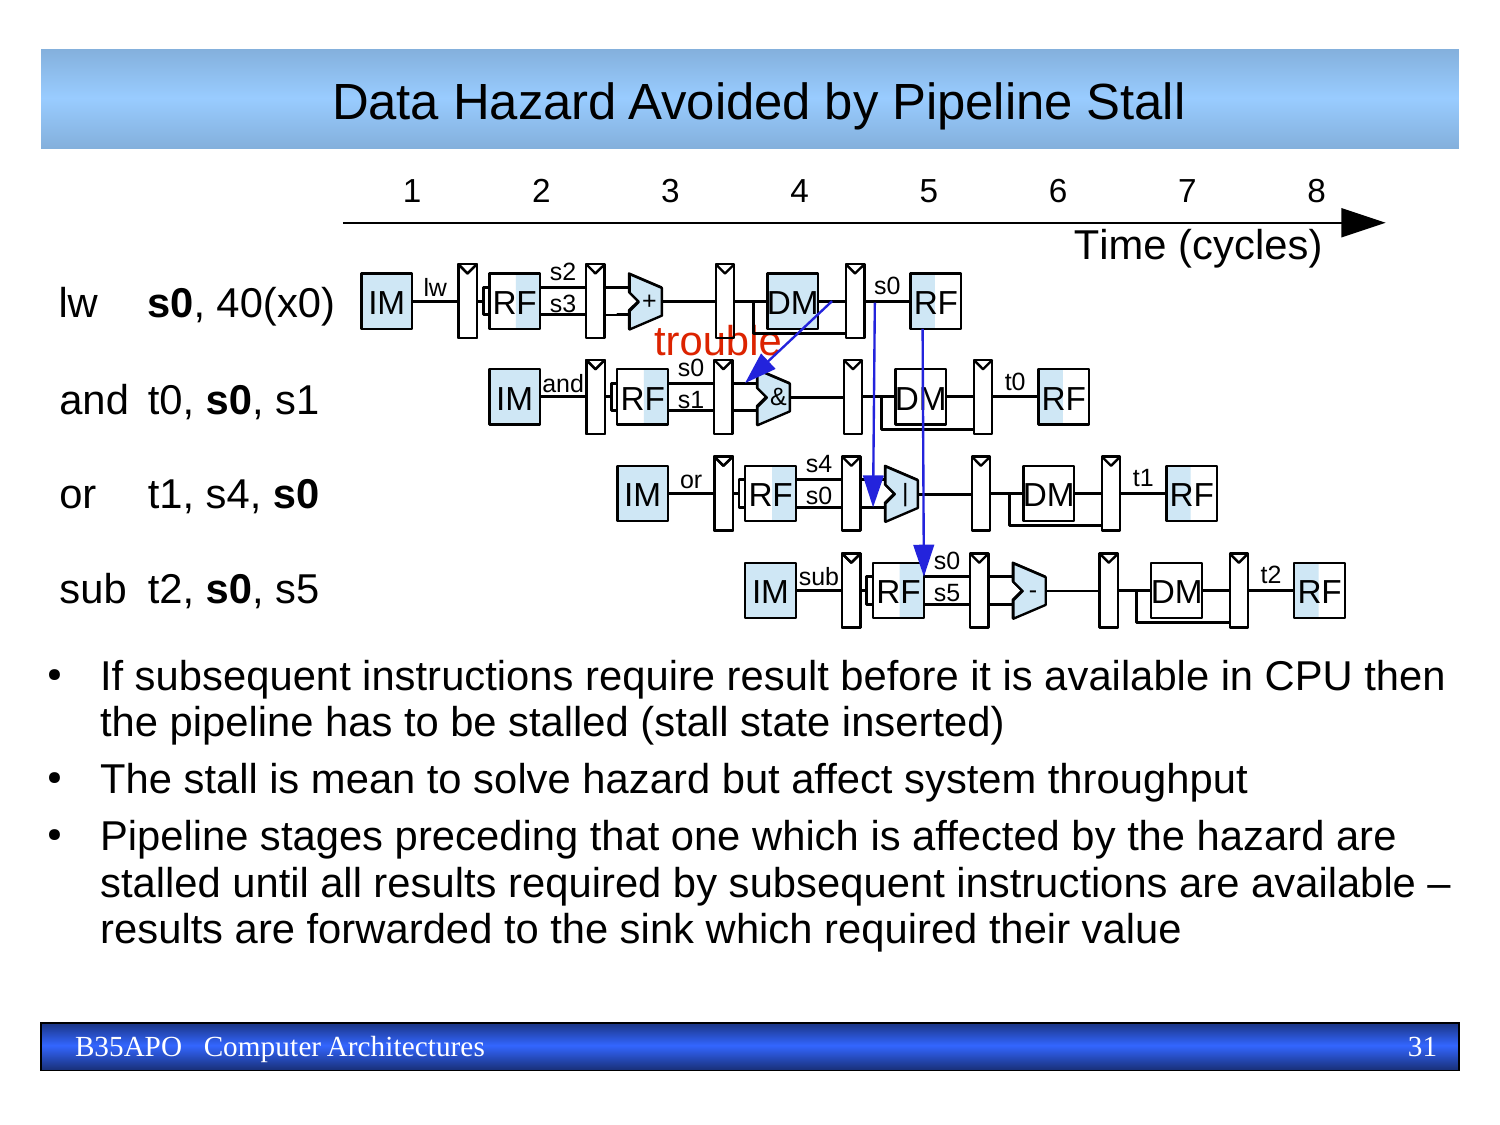

Data Hazard Avoided by Pipeline Stall
1
2
3
4
5
6
7
8
Time (cycles)
s2
s0
lw
IM
RF
DM
RF
lw	s0, 40(x0)
+
s3
trouble
s0
t0
and
IM
RF
DM
RF
and	t0, s0, s1
&
s1
s4
t1
or
or	t1, s4, s0
IM
RF
DM
RF
|
s0
s0
t2
sub
sub	t2, s0, s5
IM
RF
DM
RF
-
s5
# If subsequent instructions require result before it is available in CPU then the pipeline has to be stalled (stall state inserted)
The stall is mean to solve hazard but affect system throughput
Pipeline stages preceding that one which is affected by the hazard are stalled until all results required by subsequent instructions are available – results are forwarded to the sink which required their value
B35APO Computer Architectures
31